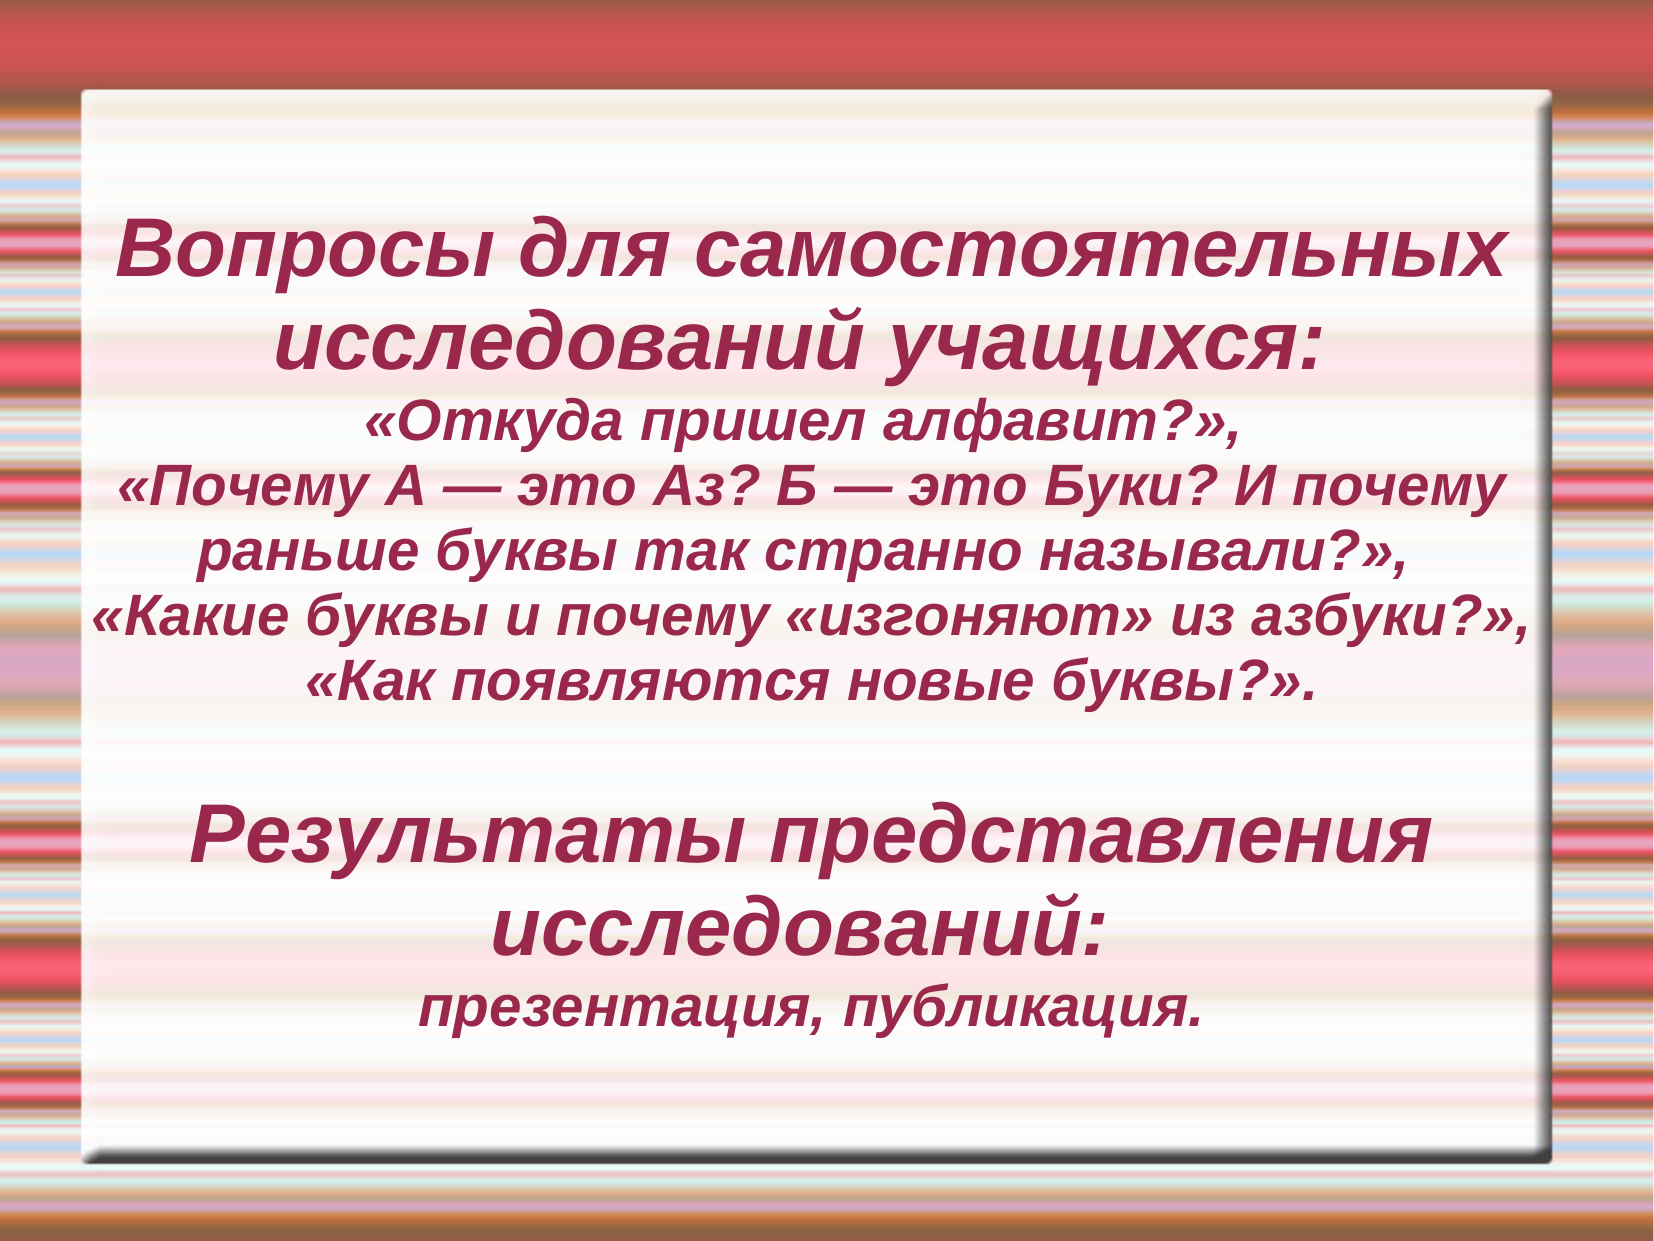

# Вопросы для самостоятельных исследований учащихся: «Откуда пришел алфавит?», «Почему А — это Аз? Б — это Буки? И почему раньше буквы так странно называли?», «Какие буквы и почему «изгоняют» из азбуки?», «Как появляются новые буквы?». Результаты представления исследований: презентация, публикация.